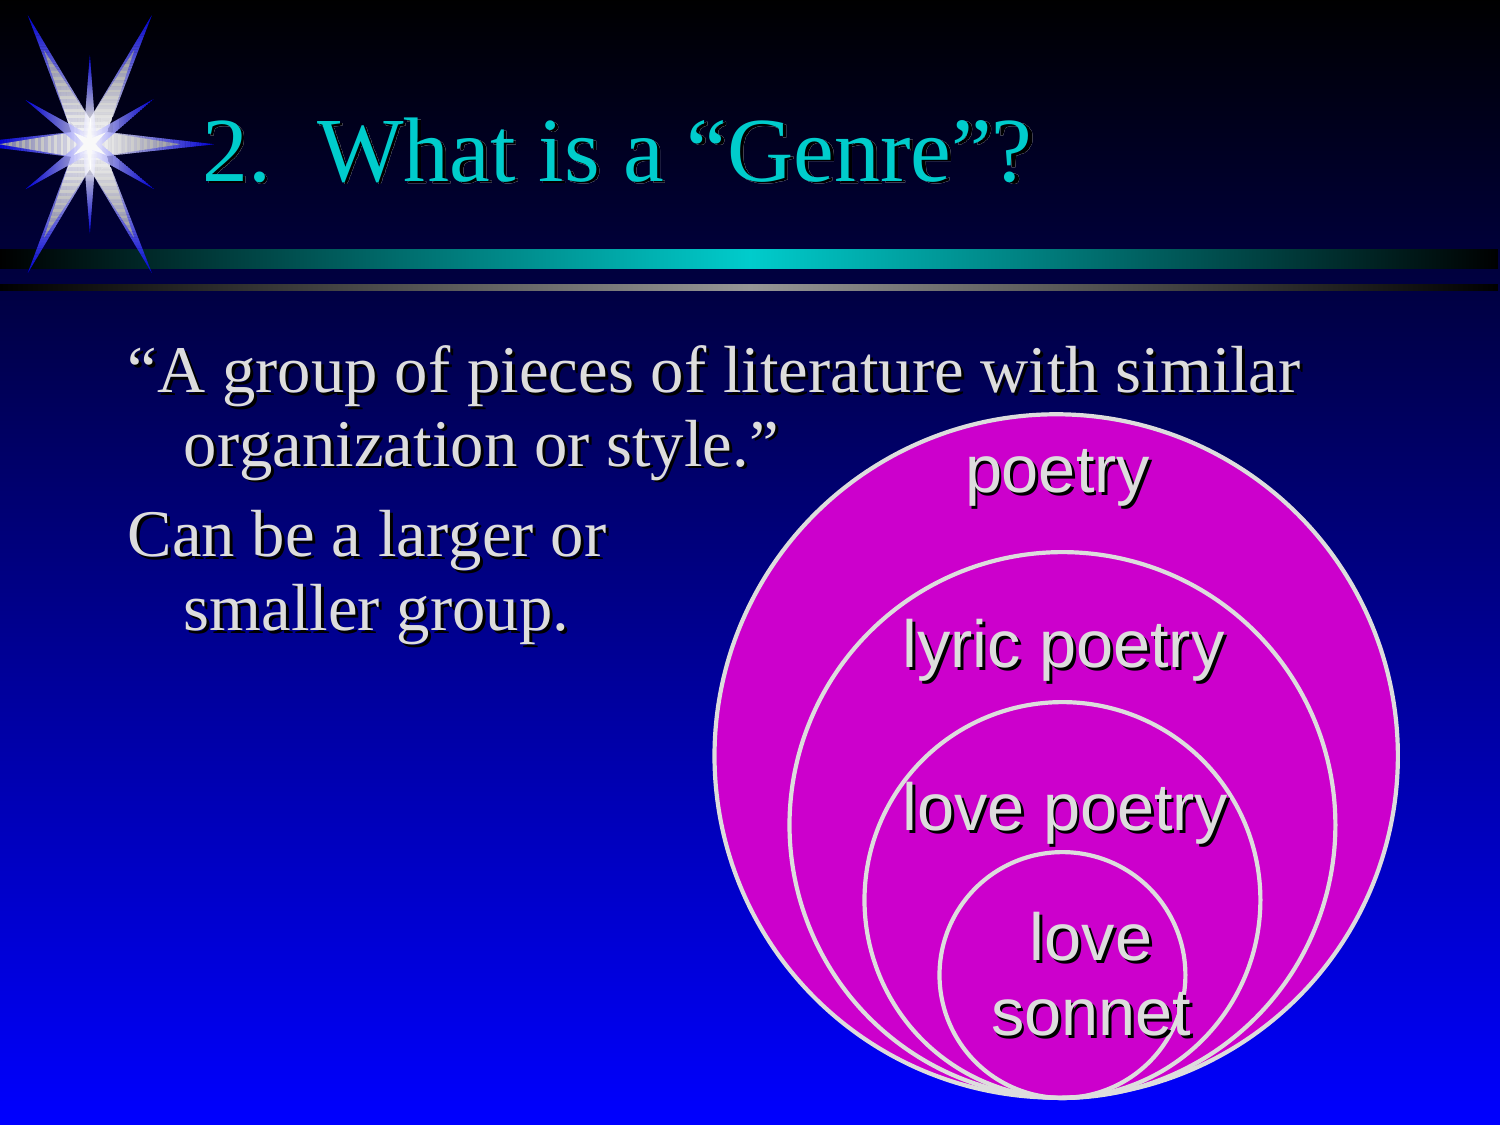

# 2. What is a “Genre”?
“A group of pieces of literature with similar organization or style.”
Can be a larger or
smaller group.
poetry
lyric poetry
love poetry
love
sonnet